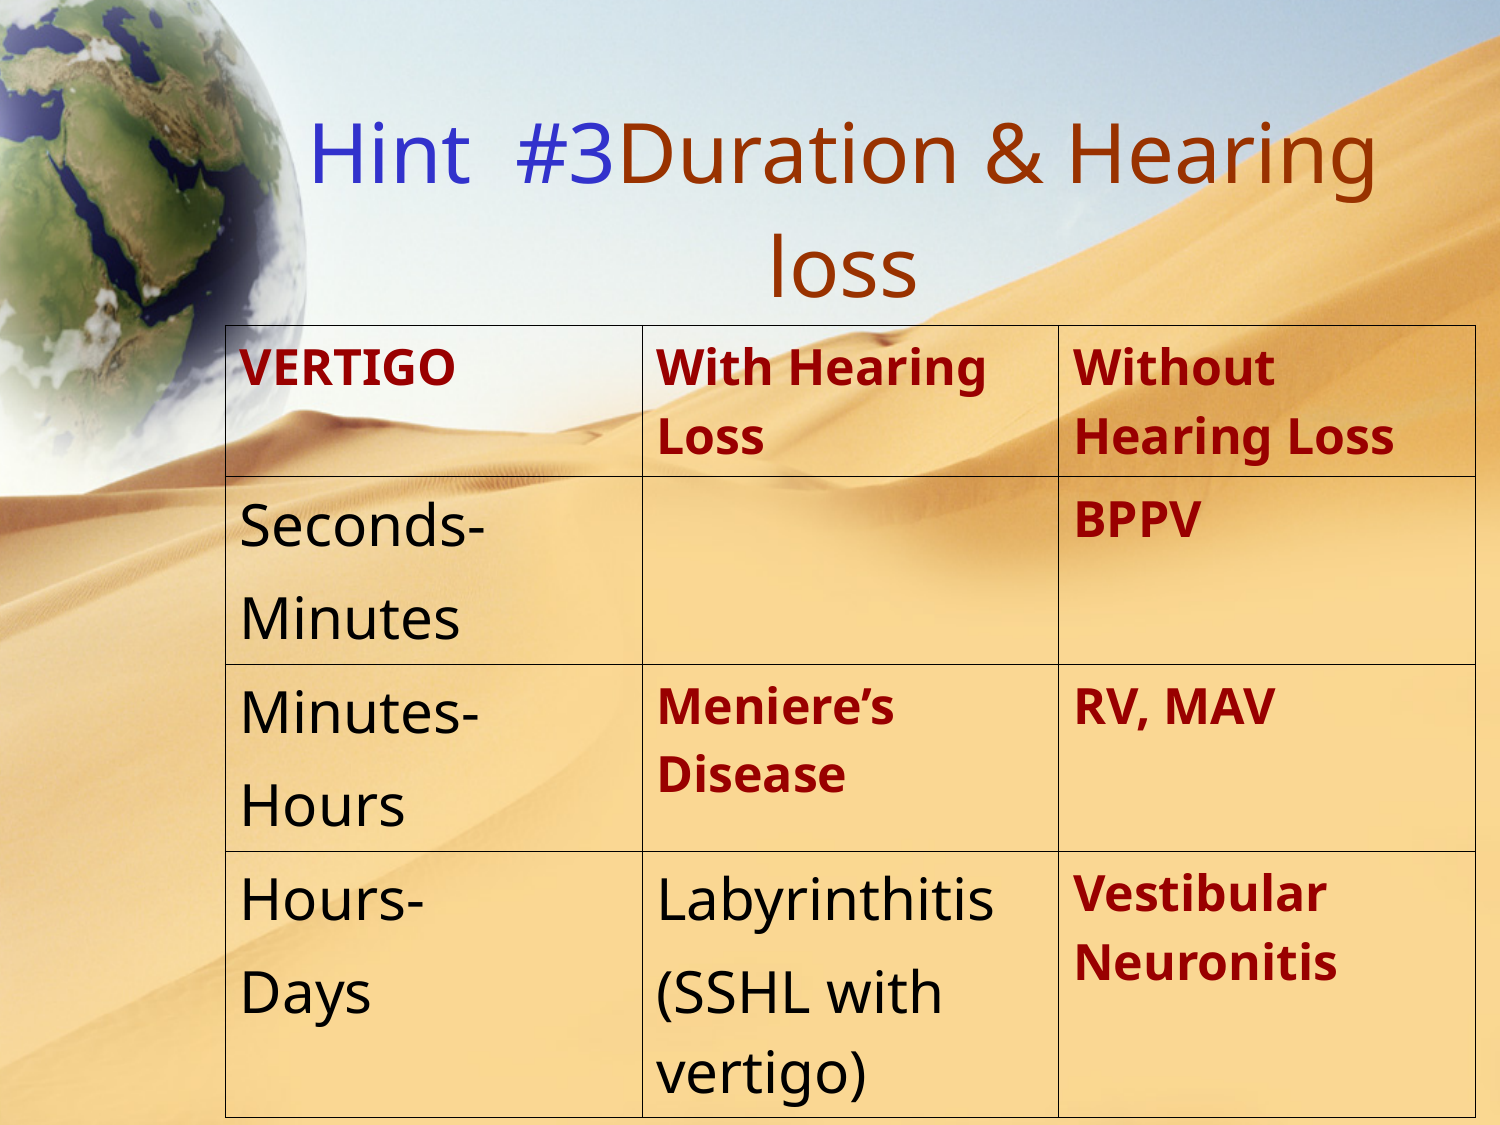

Hint #3 Duration & Hearing loss
| VERTIGO | With Hearing Loss | Without Hearing Loss |
| --- | --- | --- |
| Seconds- Minutes | | BPPV |
| Minutes- Hours | Meniere’s Disease | RV, MAV |
| Hours- Days | Labyrinthitis (SSHL with vertigo) | Vestibular Neuronitis |